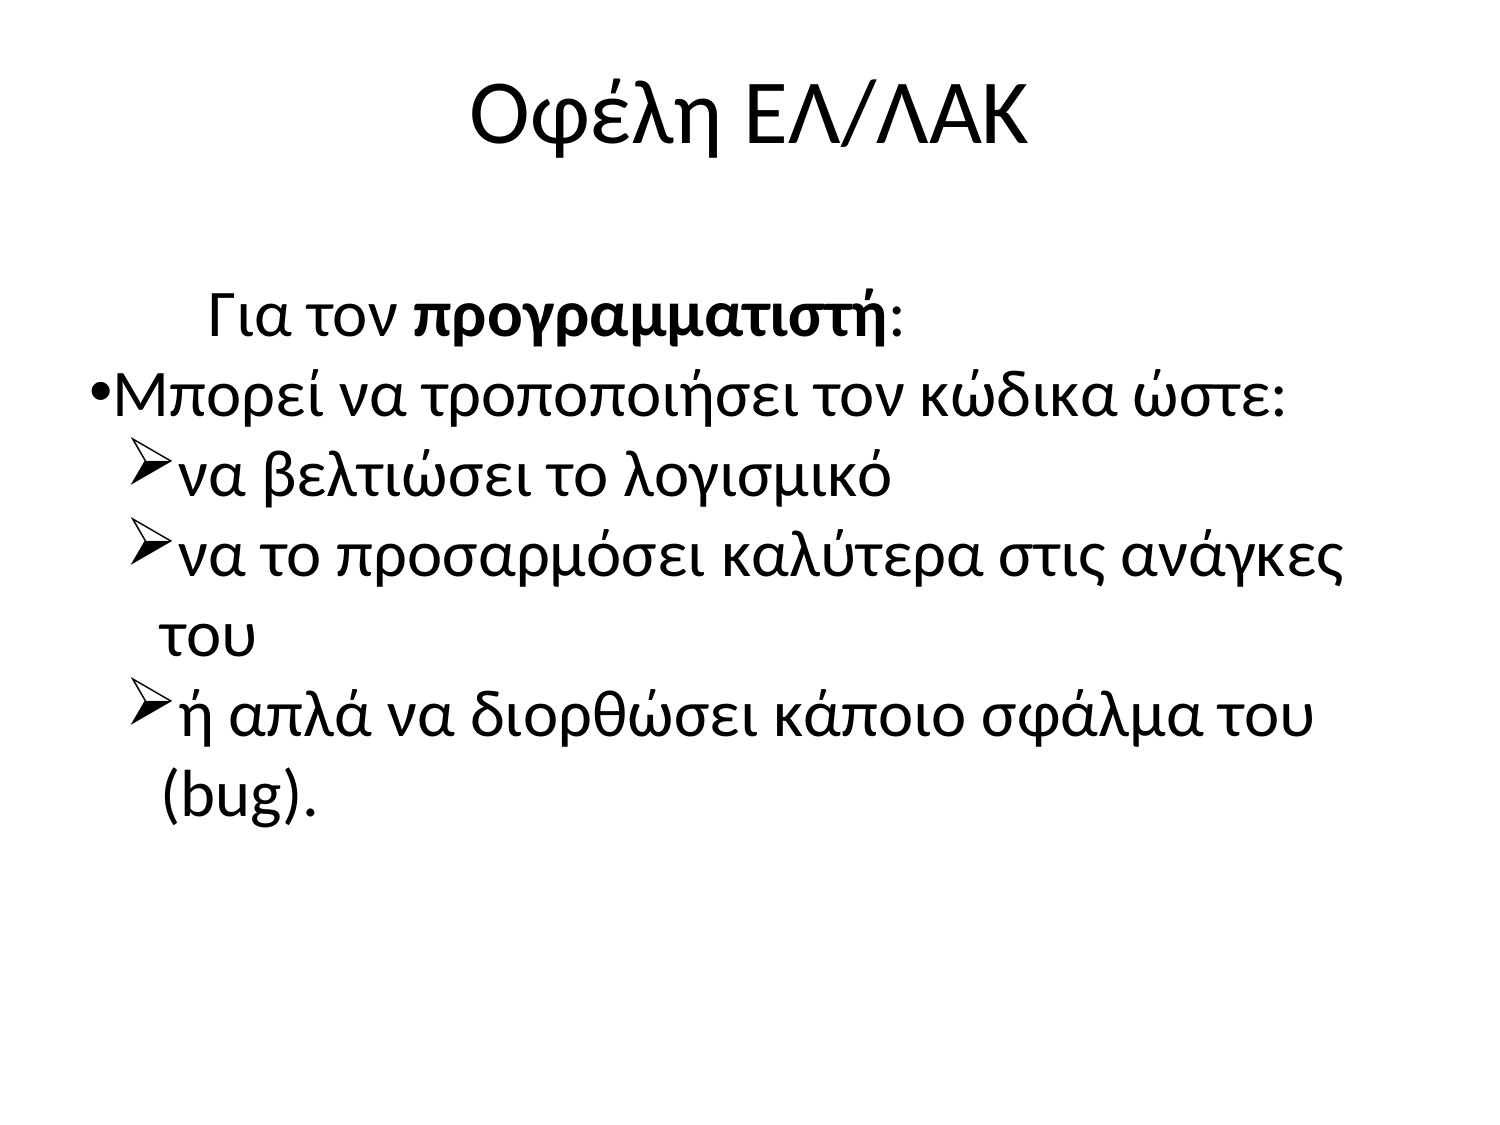

17/5/2013
Θεματα ΚτΠ/Γ
Οφέλη ΕΛ/ΛΑΚ
	Για τον προγραμματιστή:
Μπορεί να τροποποιήσει τον κώδικα ώστε:
να βελτιώσει το λογισμικό
να το προσαρμόσει καλύτερα στις ανάγκες του
ή απλά να διορθώσει κάποιο σφάλμα του (bug).